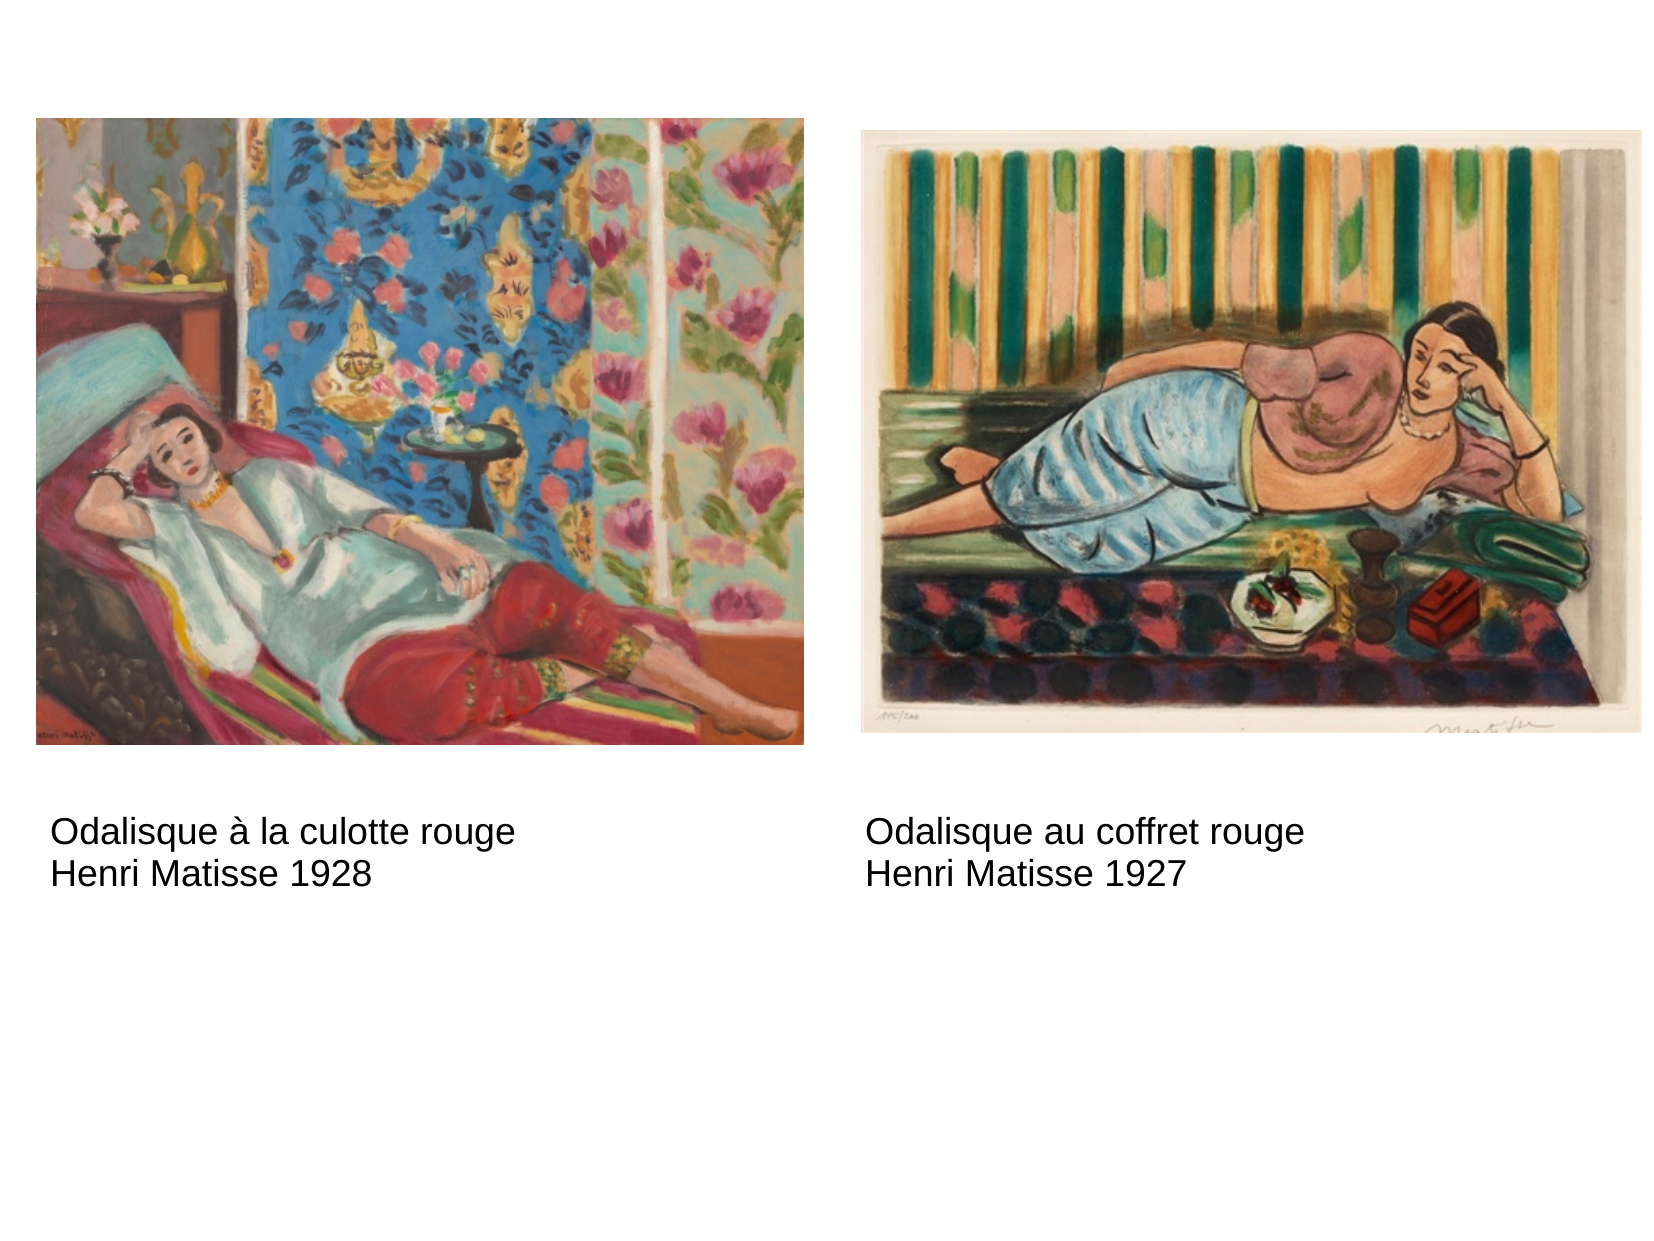

Odalisque à la culotte rouge
Henri Matisse 1928
Odalisque au coffret rouge
Henri Matisse 1927